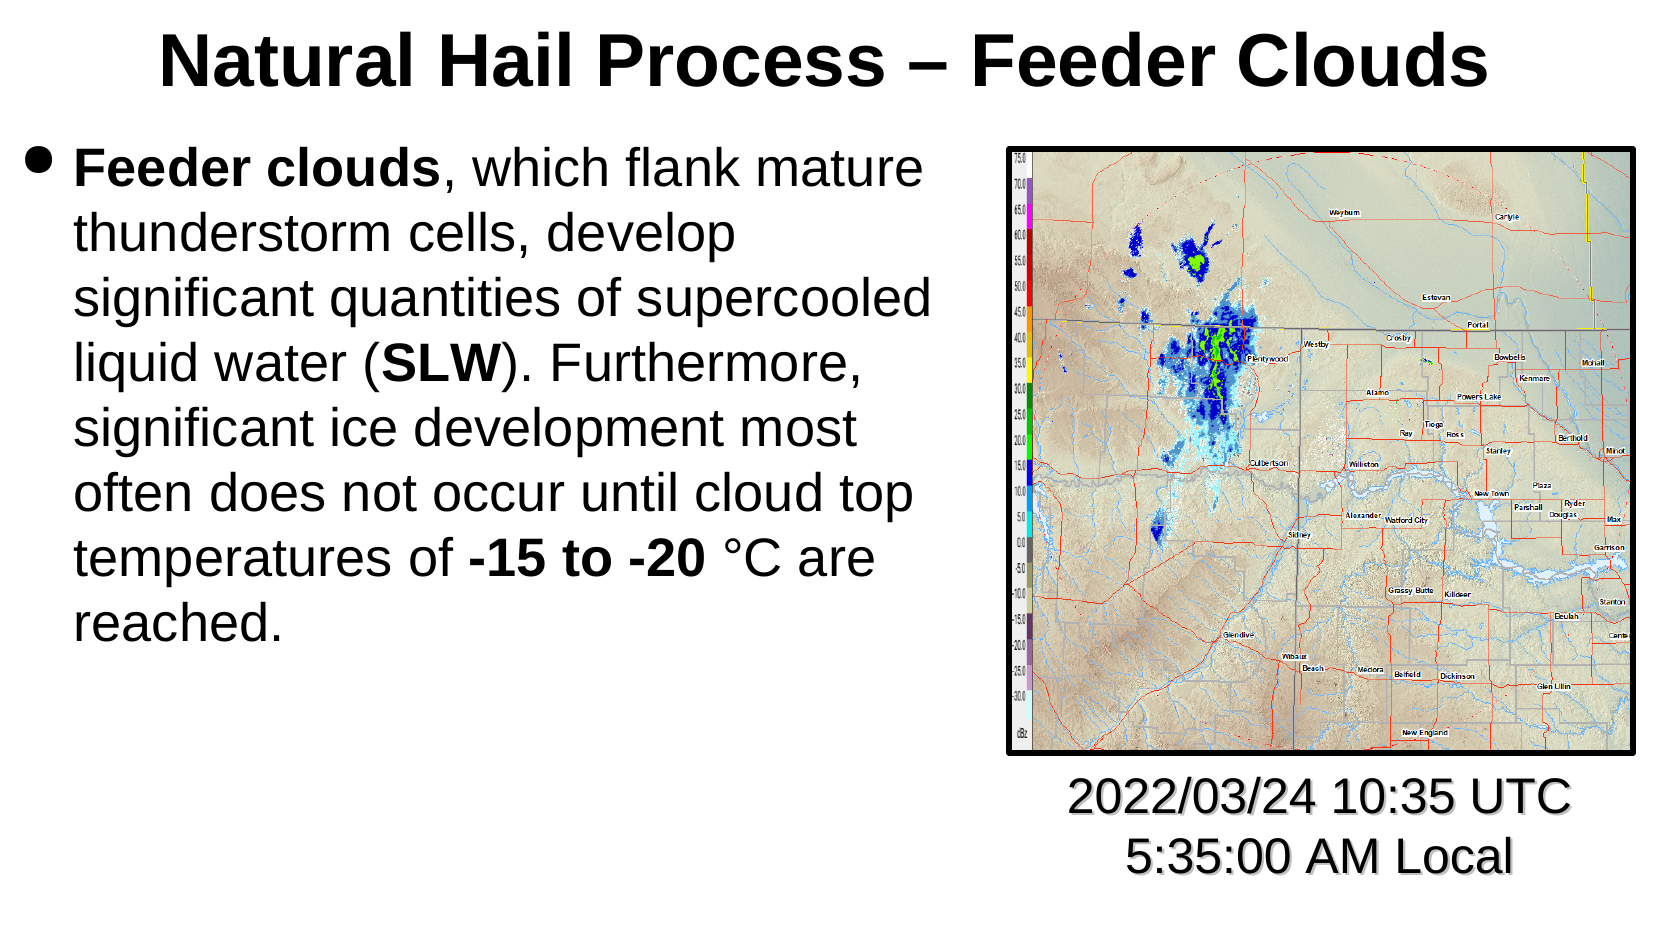

# Natural Hail Process – Feeder Clouds
 Feeder clouds, which flank mature thunderstorm cells, develop significant quantities of supercooled liquid water (SLW). Furthermore, significant ice development most often does not occur until cloud top temperatures of ‑15 to ‑20 °C are reached.
2022/03/24 10:35 UTC
5:35:00 AM Local